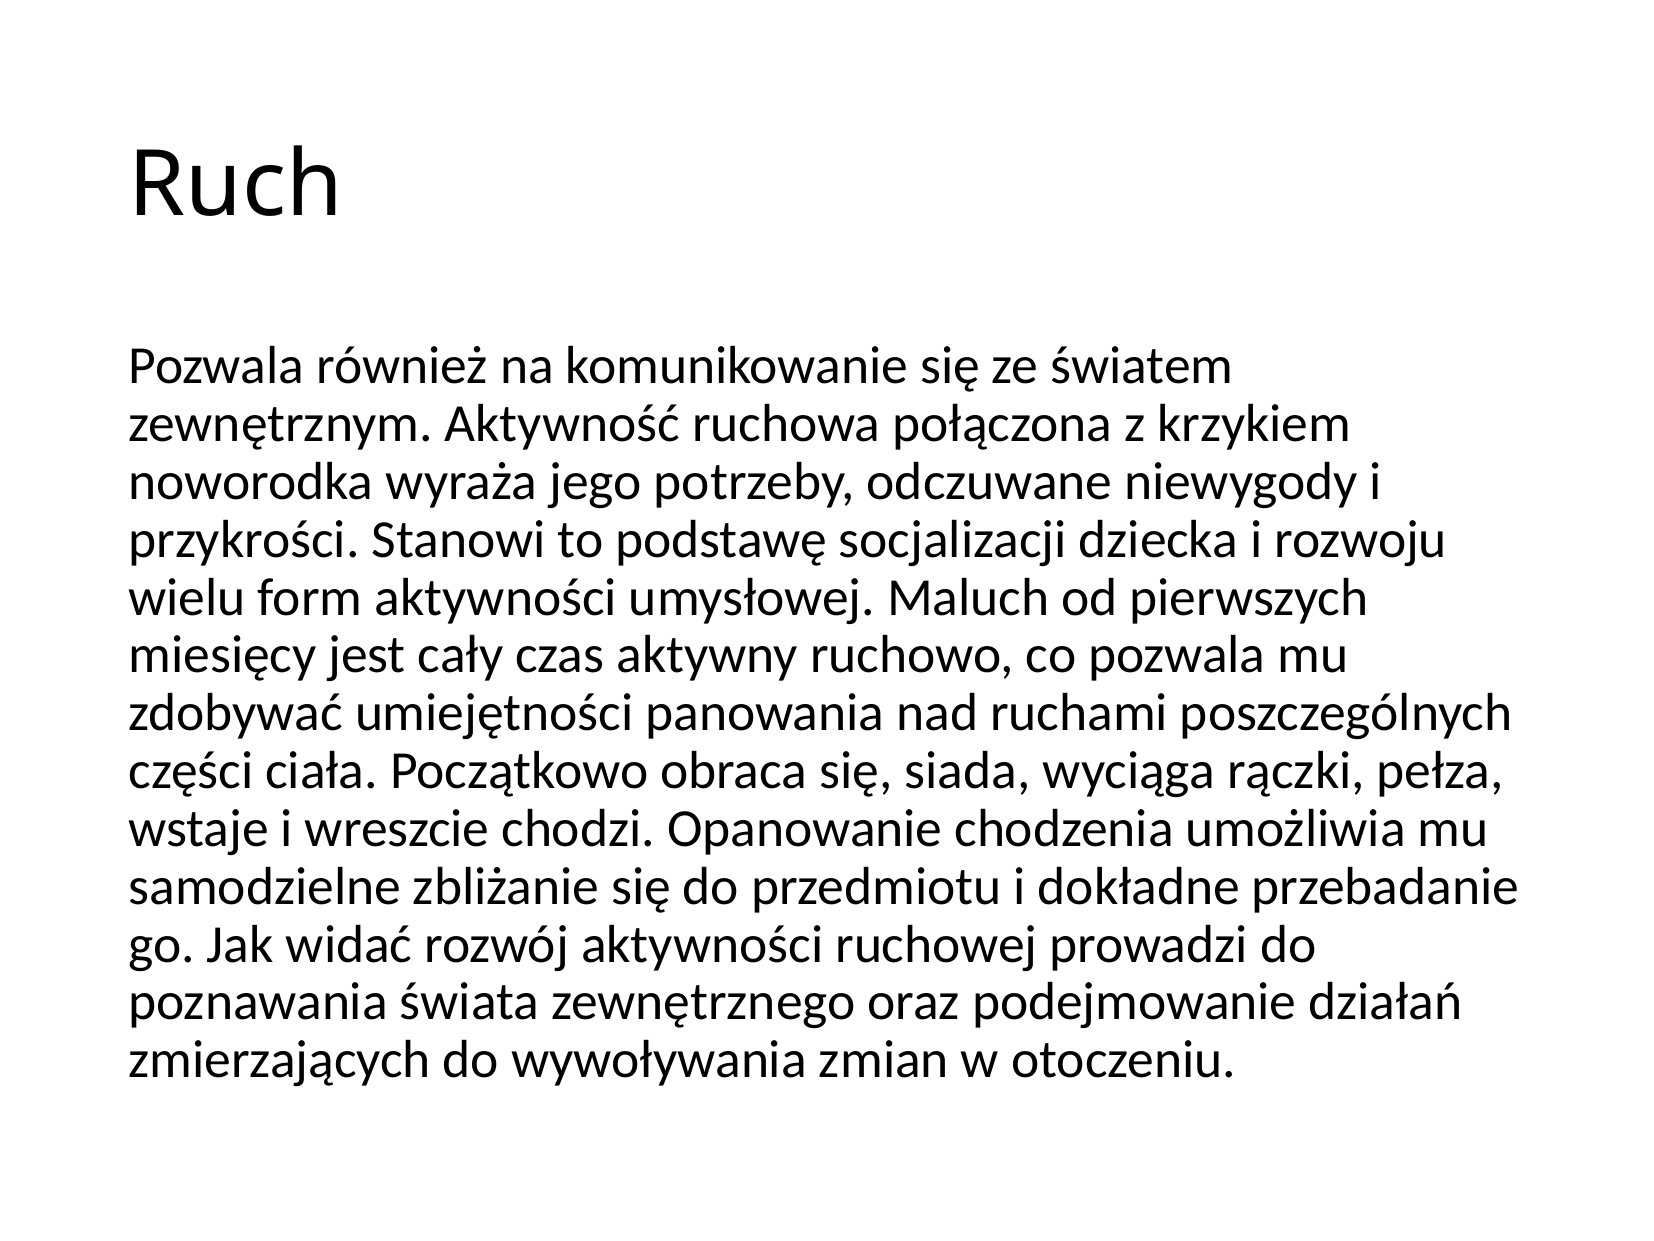

# Ruch
Pozwala również na komunikowanie się ze światem zewnętrznym. Aktywność ruchowa połączona z krzykiem noworodka wyraża jego potrzeby, odczuwane niewygody i przykrości. Stanowi to podstawę socjalizacji dziecka i rozwoju wielu form aktywności umysłowej. Maluch od pierwszych miesięcy jest cały czas aktywny ruchowo, co pozwala mu zdobywać umiejętności panowania nad ruchami poszczególnych części ciała. Początkowo obraca się, siada, wyciąga rączki, pełza, wstaje i wreszcie chodzi. Opanowanie chodzenia umożliwia mu samodzielne zbliżanie się do przedmiotu i dokładne przebadanie go. Jak widać rozwój aktywności ruchowej prowadzi do poznawania świata zewnętrznego oraz podejmowanie działań zmierzających do wywoływania zmian w otoczeniu.